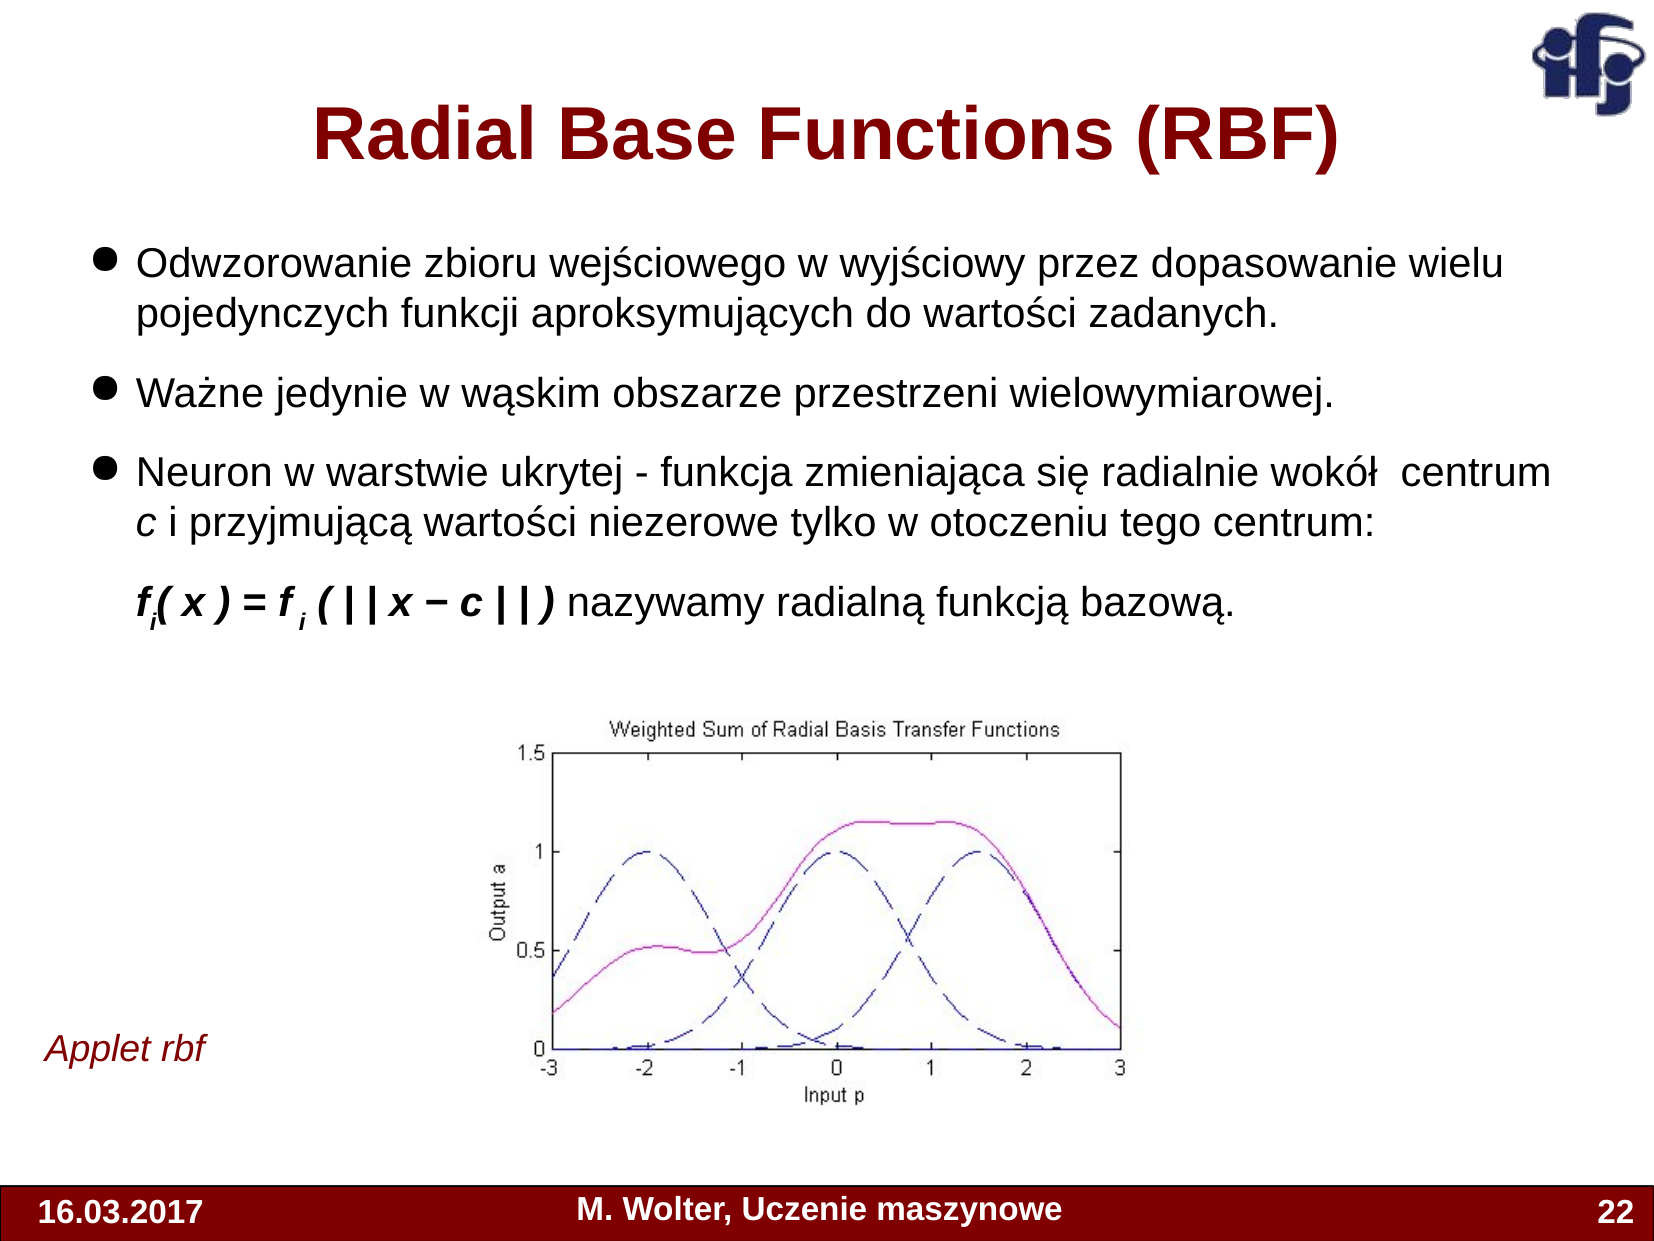

# Radial Base Functions (RBF)
Odwzorowanie zbioru wejściowego w wyjściowy przez dopasowanie wielu pojedynczych funkcji aproksymujących do wartości zadanych.
Ważne jedynie w wąskim obszarze przestrzeni wielowymiarowej.
Neuron w warstwie ukrytej - funkcja zmieniająca się radialnie wokół centrum c i przyjmującą wartości niezerowe tylko w otoczeniu tego centrum:
fi( x ) = f i ( | | x − c | | ) nazywamy radialną funkcją bazową.
Applet rbf
22 kwietnia 2009
Marcin Wolter, Sieci Neuronowe